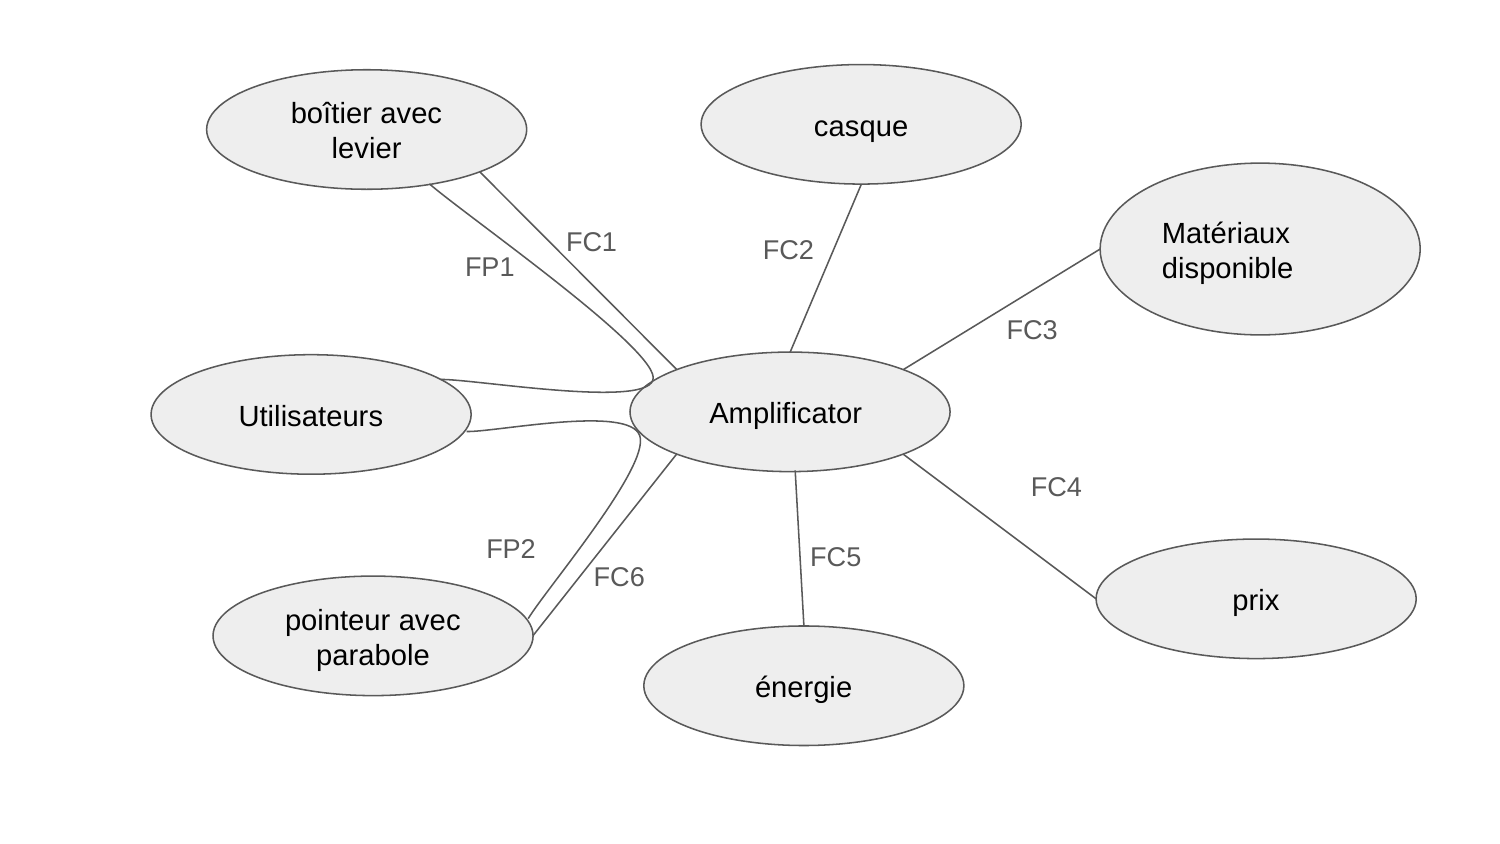

casque
boîtier avec levier
Matériaux disponible
FC1
FC2
FP1
FC3
Amplificator
Utilisateurs
FC4
FP2
FC5
prix
FC6
pointeur avec parabole
énergie